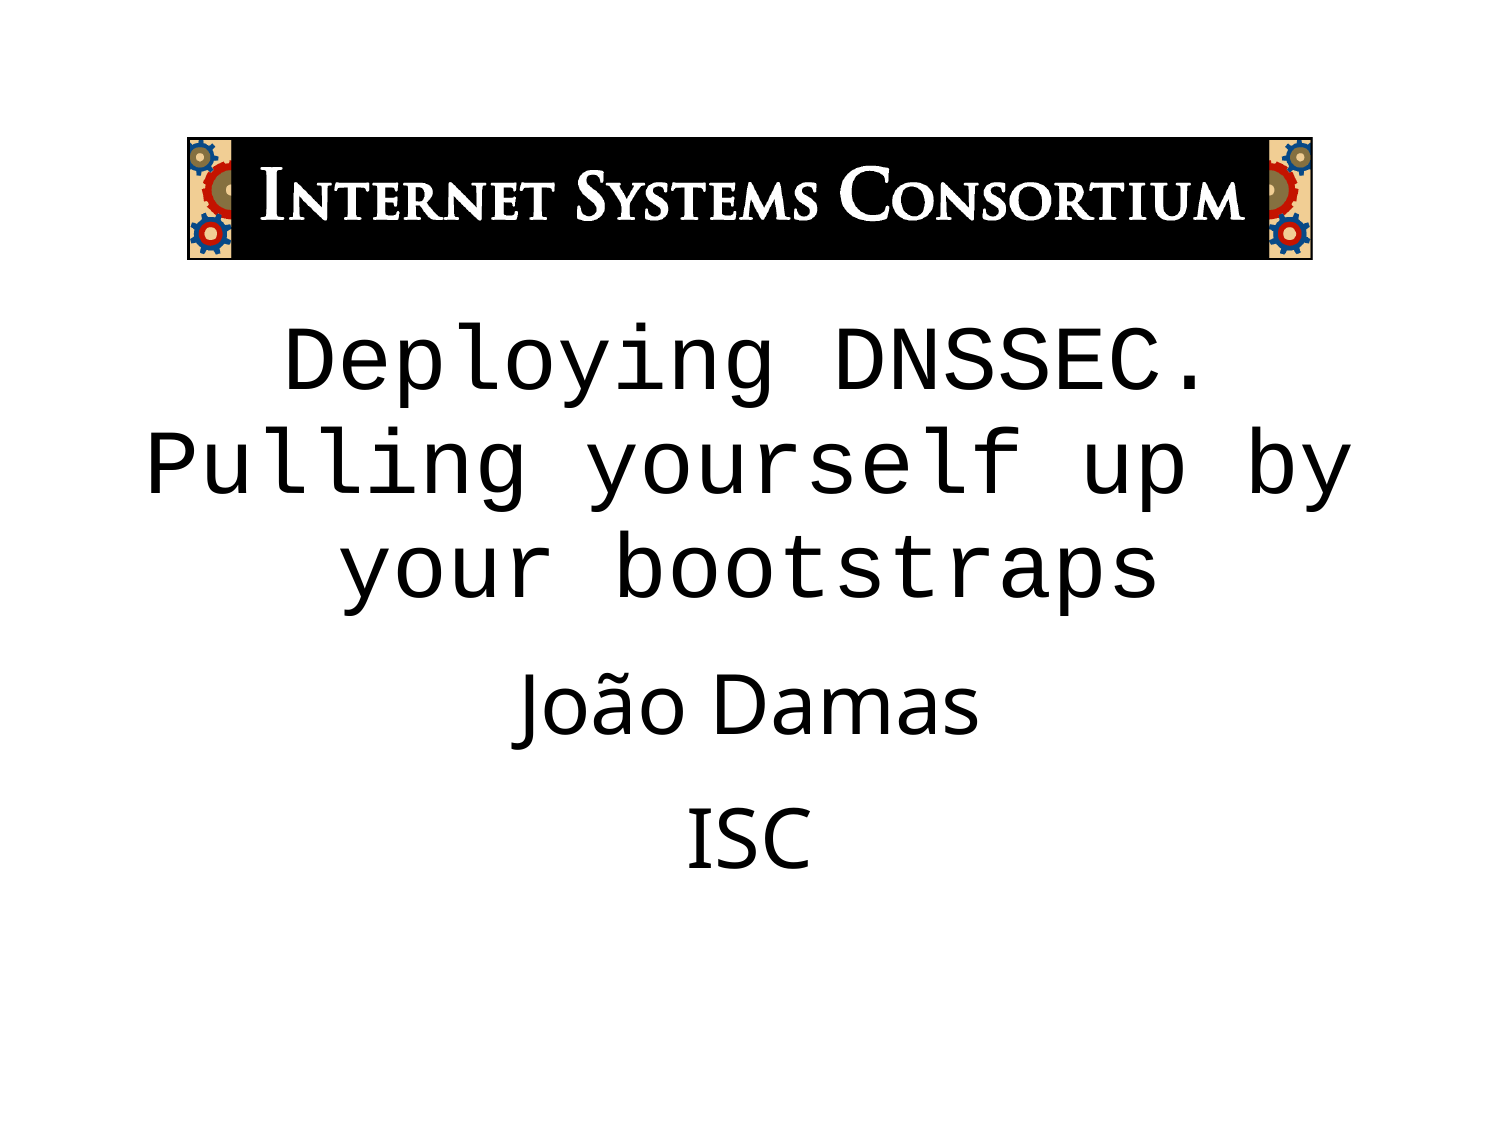

# Deploying DNSSEC. Pulling yourself up by your bootstraps
João Damas
ISC